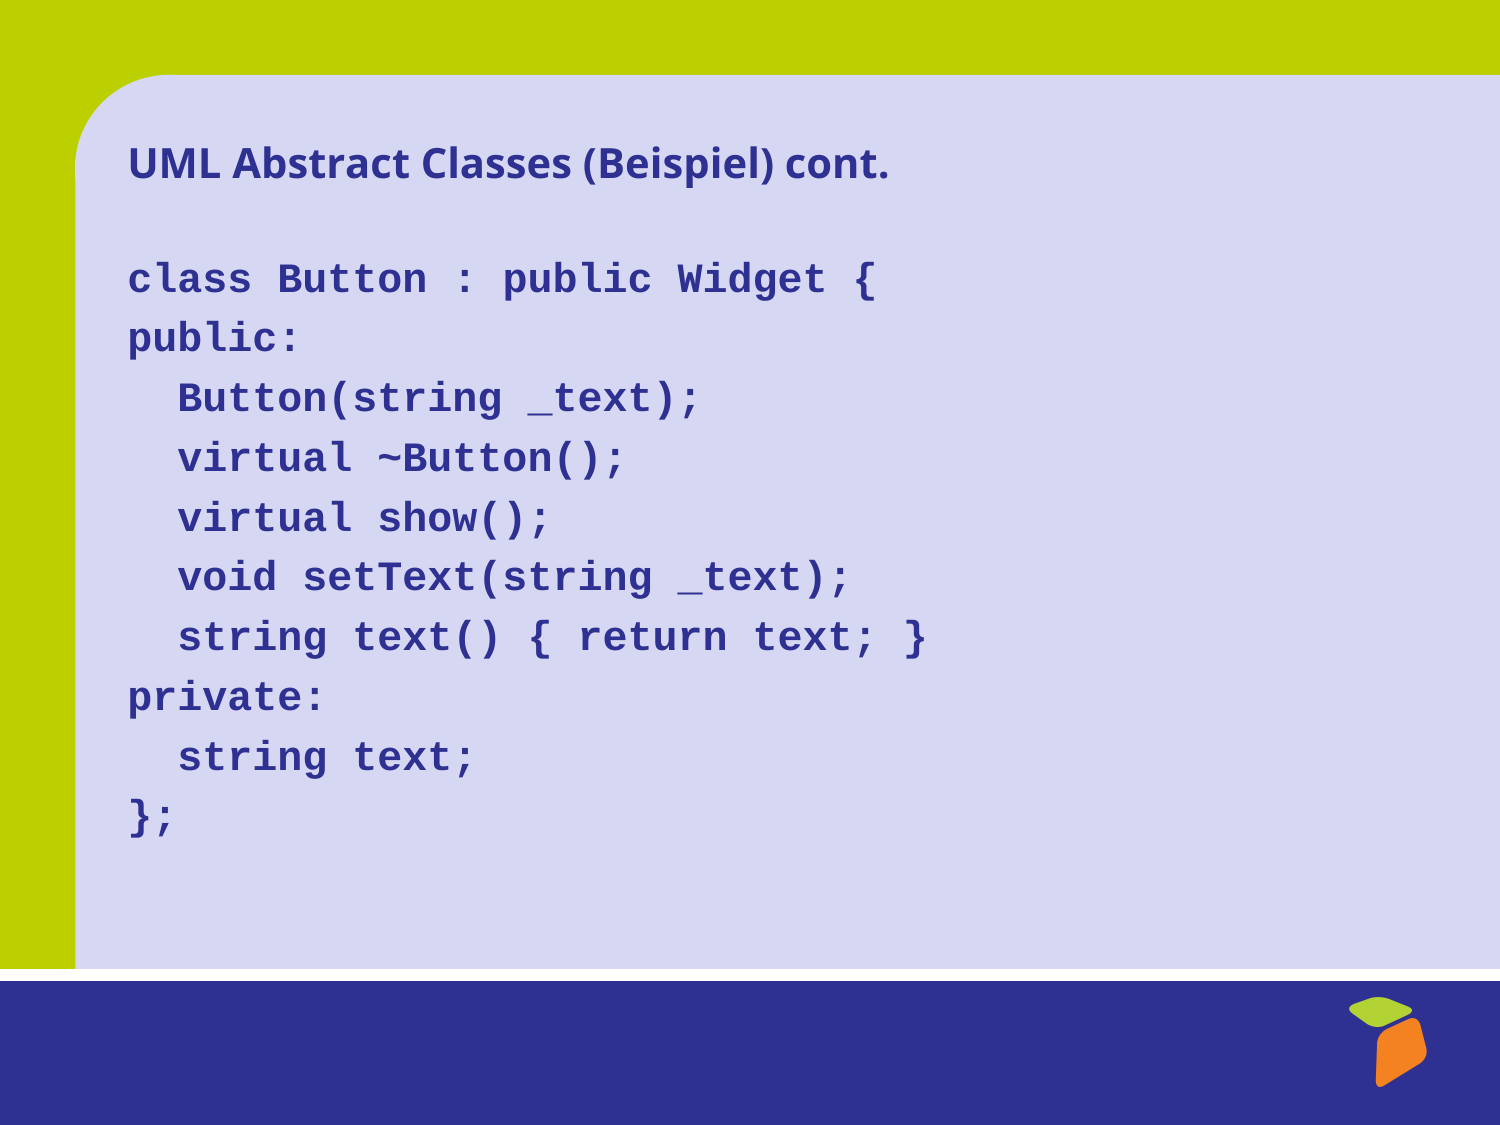

# UML Abstract Classes (Beispiel) cont.
class Button : public Widget {
public:
 Button(string _text);
 virtual ~Button();
 virtual show();
 void setText(string _text);
 string text() { return text; }
private:
 string text;
};